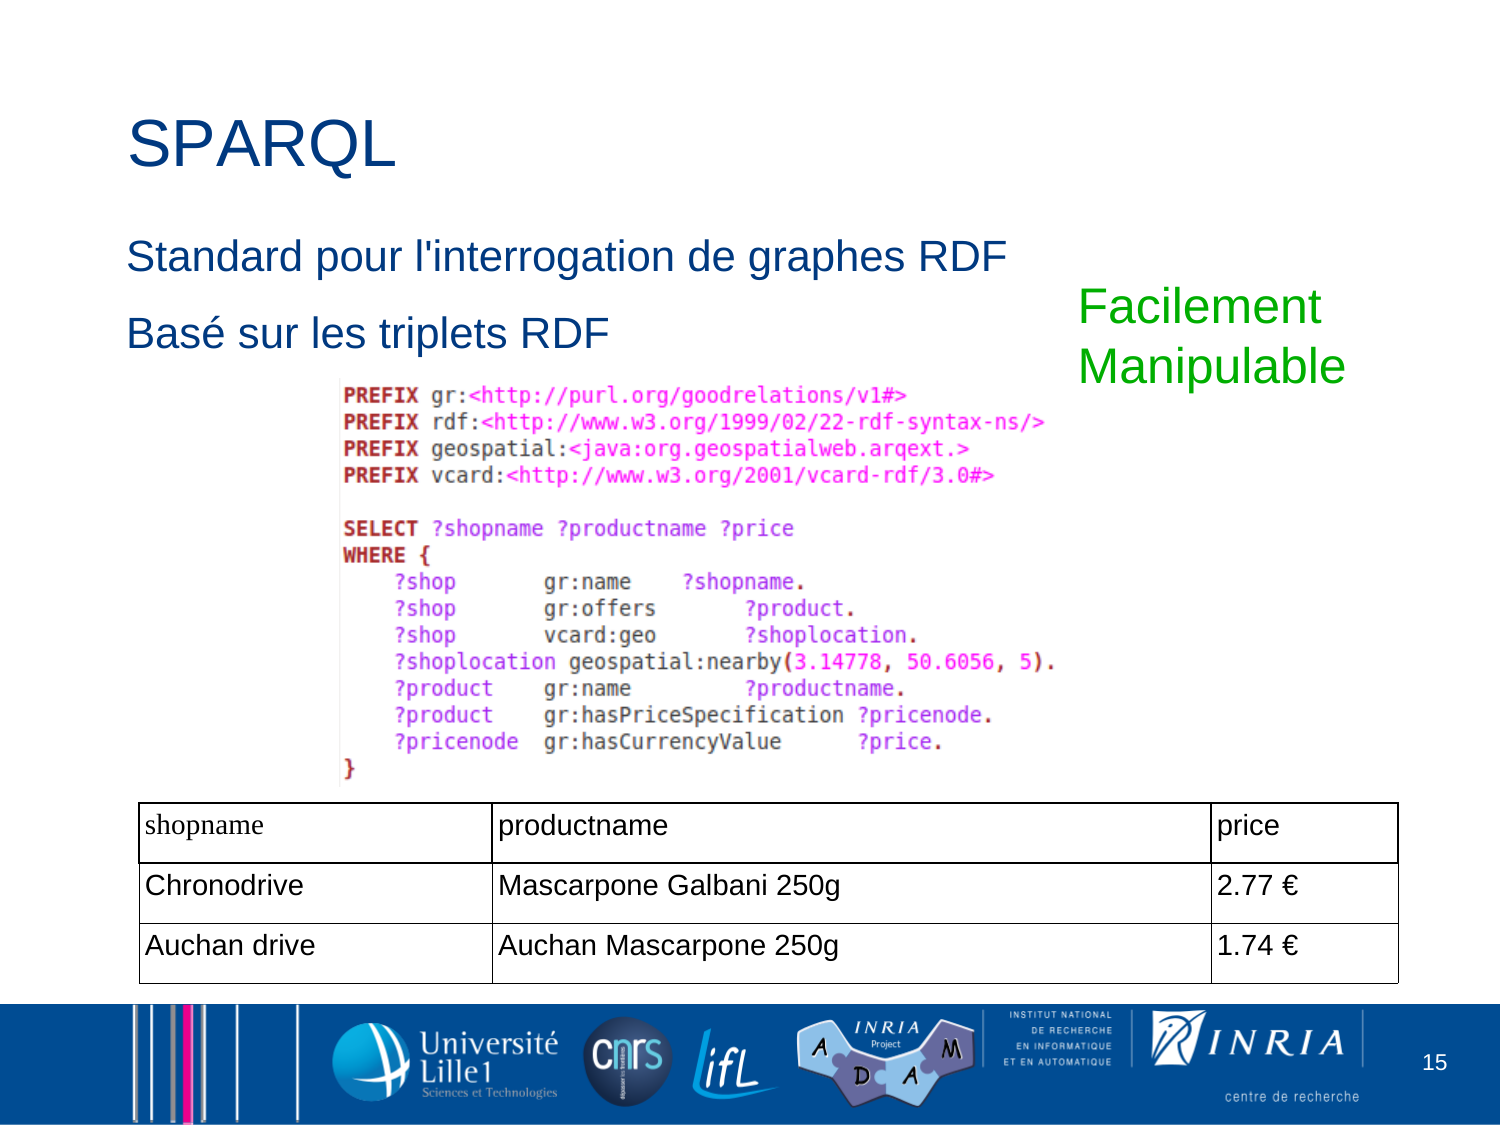

# SPARQL
Standard pour l'interrogation de graphes RDF
Basé sur les triplets RDF
Facilement
Manipulable
| shopname | productname | price |
| --- | --- | --- |
| Chronodrive | Mascarpone Galbani 250g | 2.77 € |
| Auchan drive | Auchan Mascarpone 250g | 1.74 € |